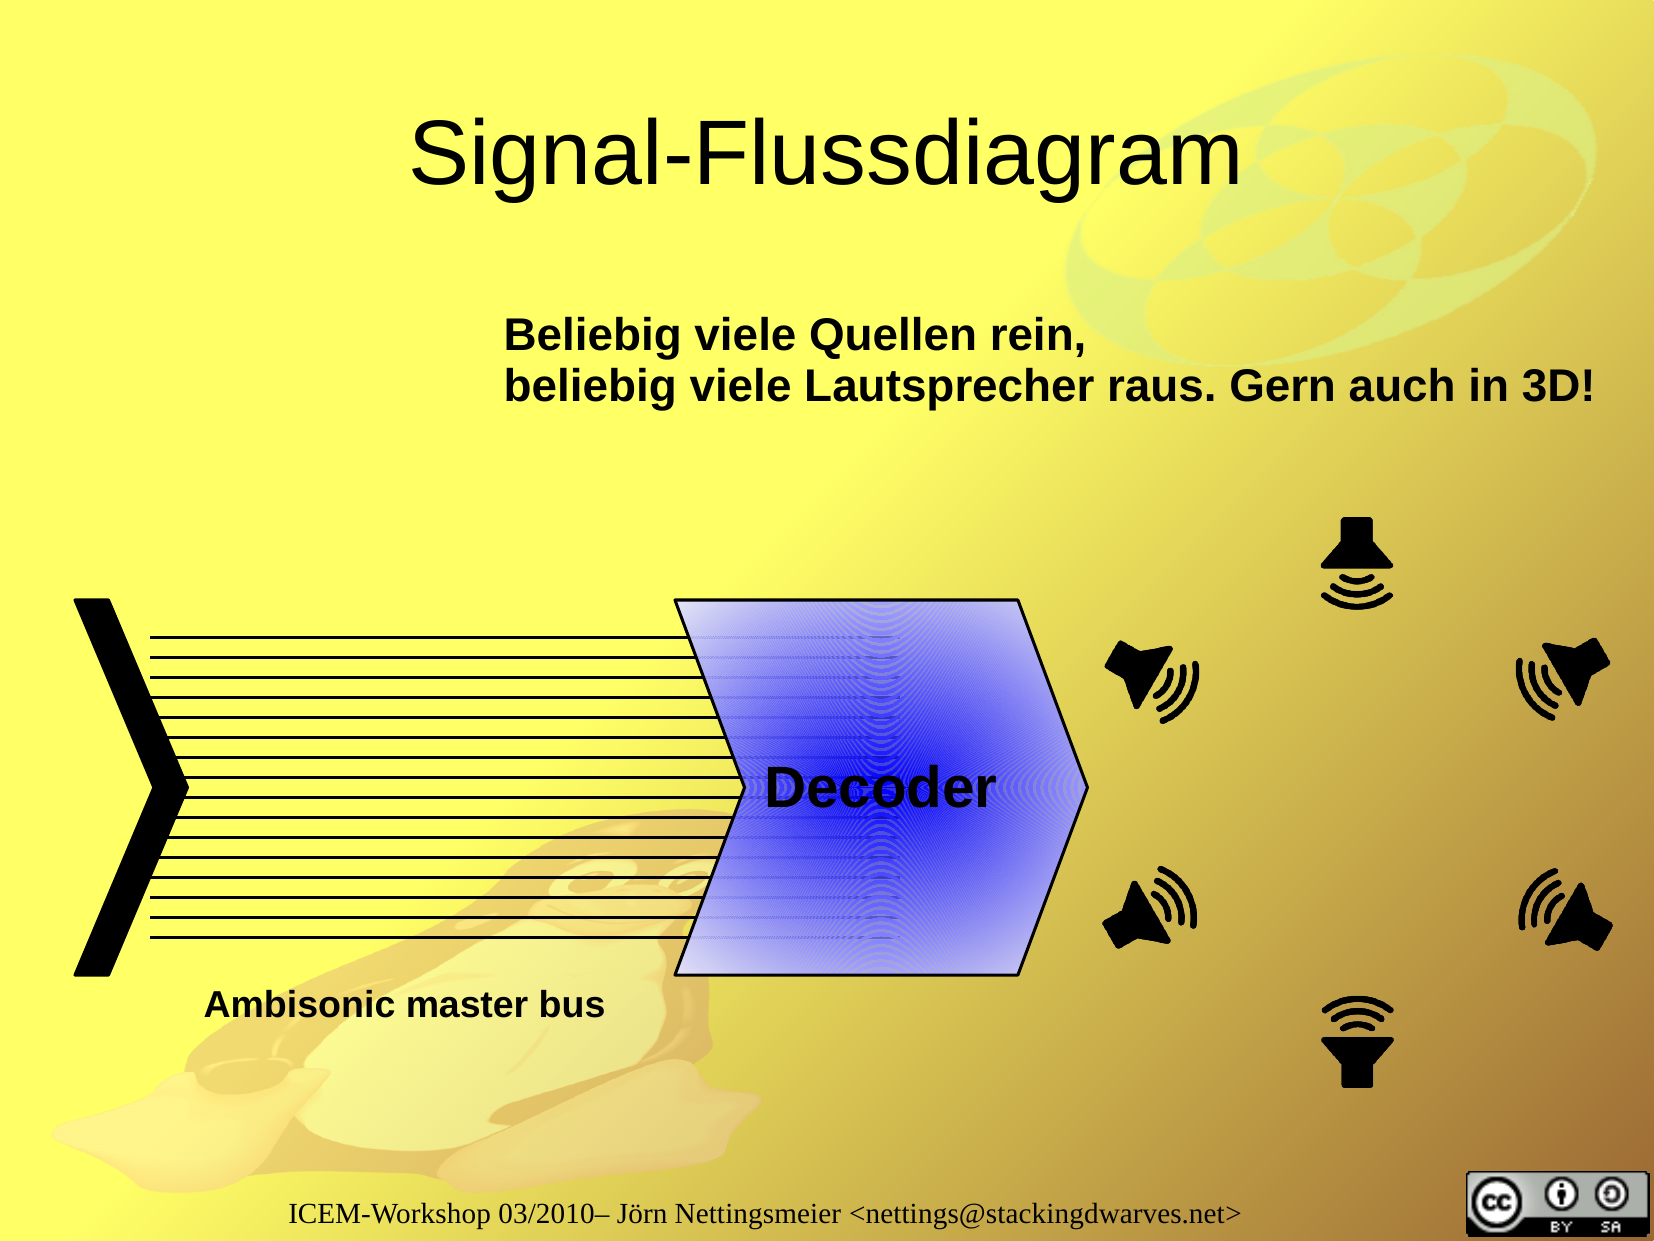

# Signal-Flussdiagram
Beliebig viele Quellen rein,
beliebig viele Lautsprecher raus. Gern auch in 3D!
Decoder
Ambisonic master bus